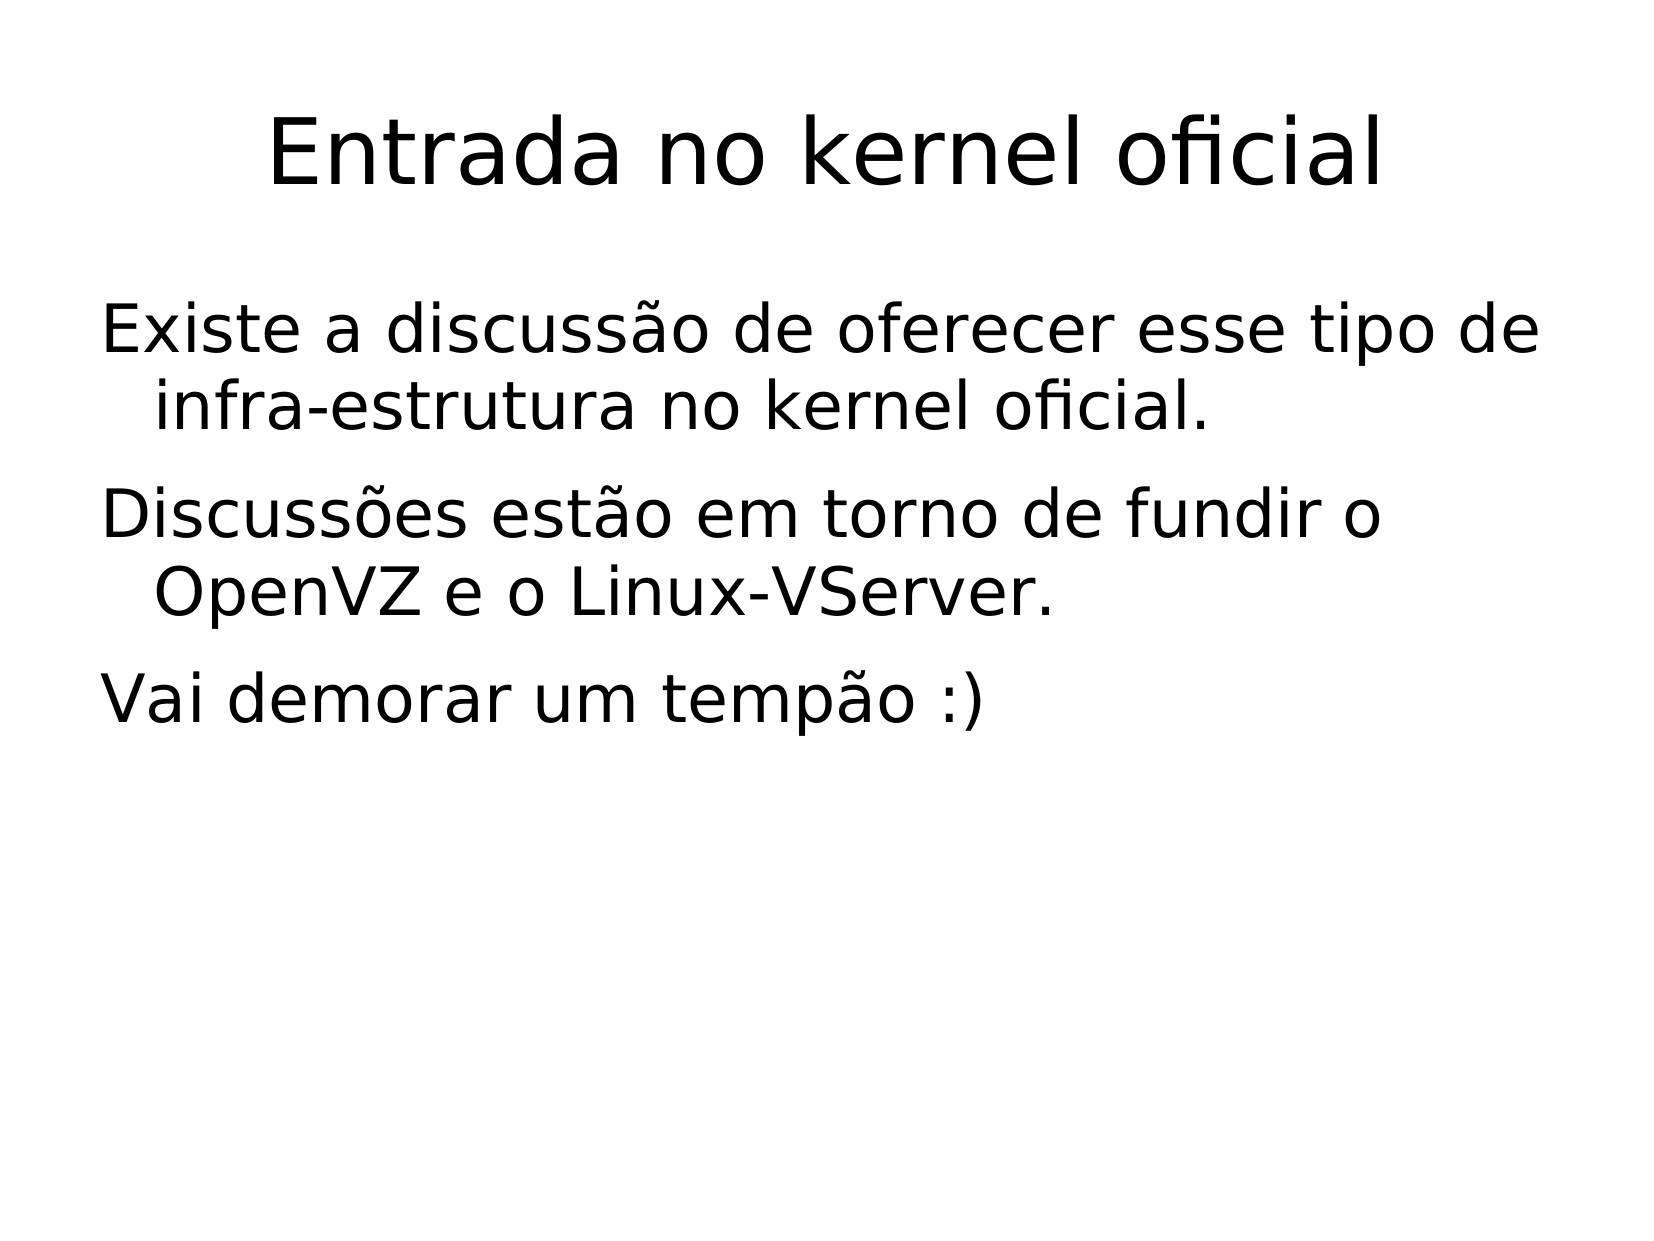

# Entrada no kernel oficial
Existe a discussão de oferecer esse tipo de infra-estrutura no kernel oficial.
Discussões estão em torno de fundir o OpenVZ e o Linux-VServer.
Vai demorar um tempão :)